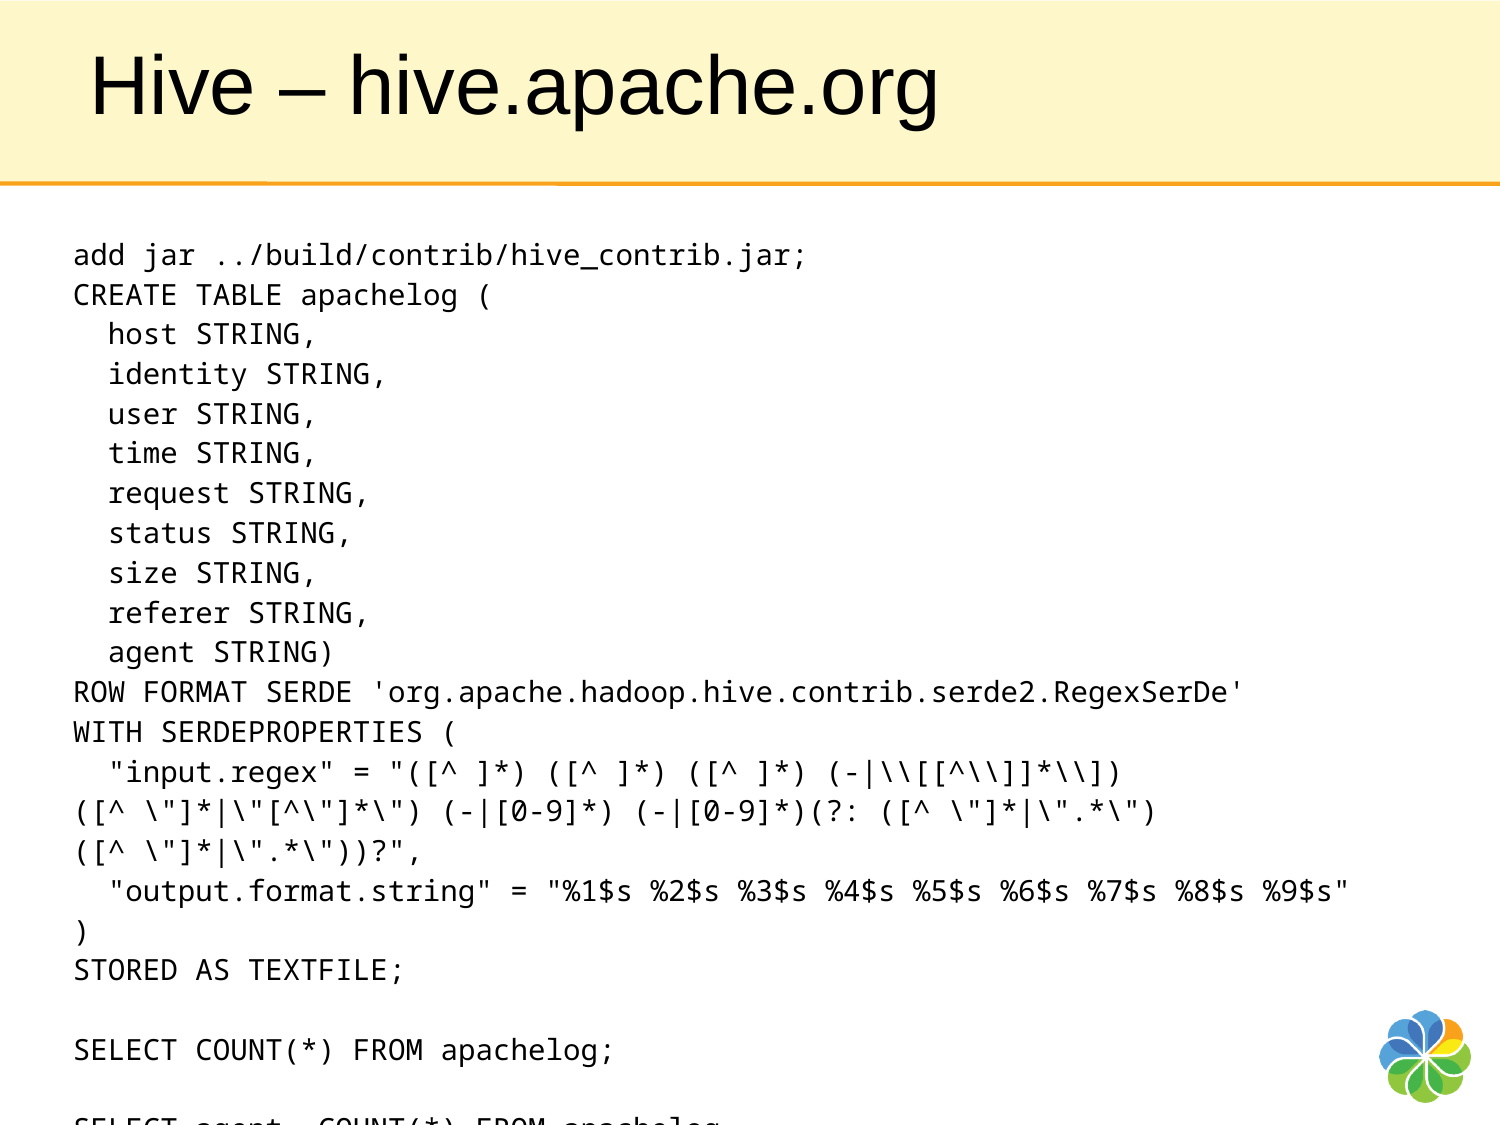

# Hive – hive.apache.org
add jar ../build/contrib/hive_contrib.jar;
CREATE TABLE apachelog (
 host STRING,
 identity STRING,
 user STRING,
 time STRING,
 request STRING,
 status STRING,
 size STRING,
 referer STRING,
 agent STRING)
ROW FORMAT SERDE 'org.apache.hadoop.hive.contrib.serde2.RegexSerDe'
WITH SERDEPROPERTIES (
 "input.regex" = "([^ ]*) ([^ ]*) ([^ ]*) (-|\\[[^\\]]*\\]) ([^ \"]*|\"[^\"]*\") (-|[0-9]*) (-|[0-9]*)(?: ([^ \"]*|\".*\") ([^ \"]*|\".*\"))?",
 "output.format.string" = "%1$s %2$s %3$s %4$s %5$s %6$s %7$s %8$s %9$s"
)
STORED AS TEXTFILE;
SELECT COUNT(*) FROM apachelog;
SELECT agent, COUNT(*) FROM apachelog
WHERE status = 200 AND time > '2011-01-01' GROUP BY agent;